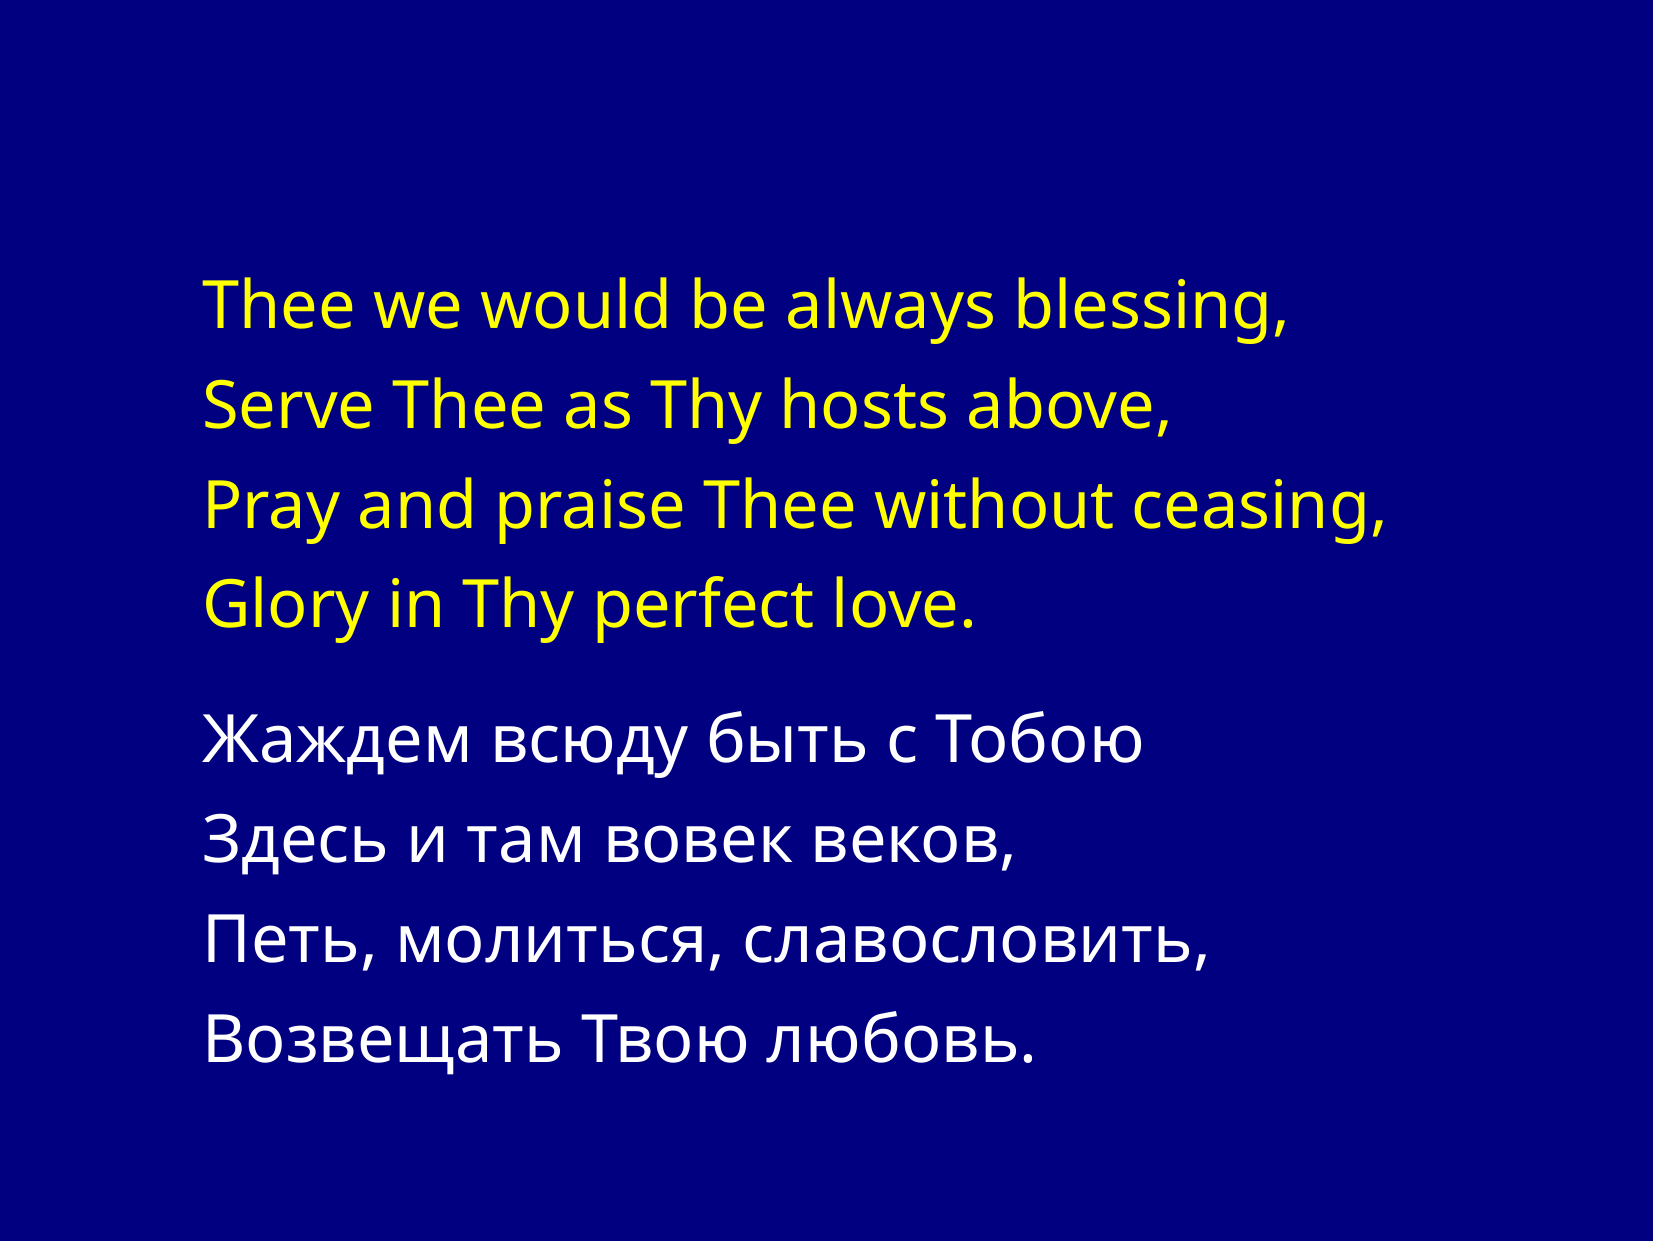

Thee we would be always blessing,
	Serve Thee as Thy hosts above,
	Pray and praise Thee without ceasing,
	Glory in Thy perfect love.
	Жаждем всюду быть с Тобою
	Здесь и там вовек веков,
	Петь, молиться, славословить,
	Возвещать Твою любовь.